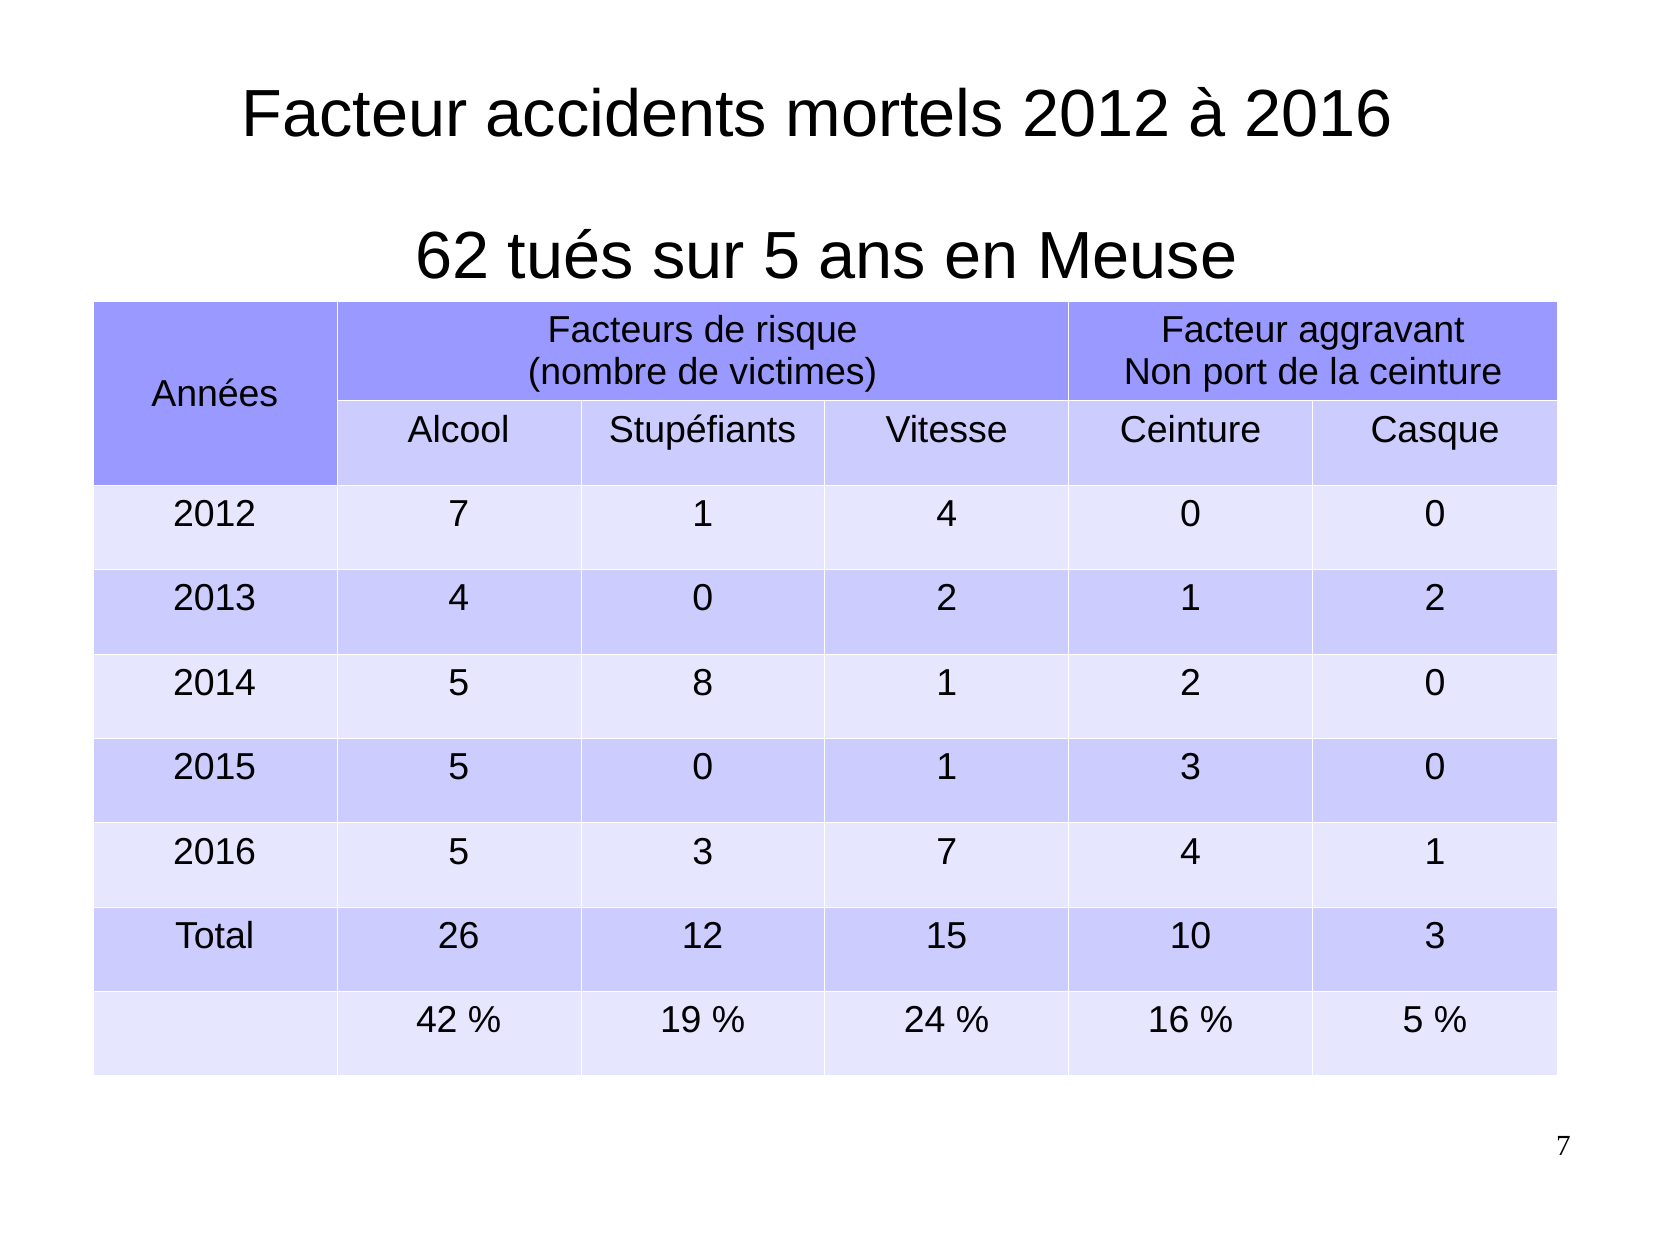

# Facteur accidents mortels 2012 à 2016
62 tués sur 5 ans en Meuse
| Années | Facteurs de risque (nombre de victimes) | | | Facteur aggravant Non port de la ceinture | |
| --- | --- | --- | --- | --- | --- |
| | Alcool | Stupéfiants | Vitesse | Ceinture | Casque |
| 2012 | 7 | 1 | 4 | 0 | 0 |
| 2013 | 4 | 0 | 2 | 1 | 2 |
| 2014 | 5 | 8 | 1 | 2 | 0 |
| 2015 | 5 | 0 | 1 | 3 | 0 |
| 2016 | 5 | 3 | 7 | 4 | 1 |
| Total | 26 | 12 | 15 | 10 | 3 |
| | 42 % | 19 % | 24 % | 16 % | 5 % |
7